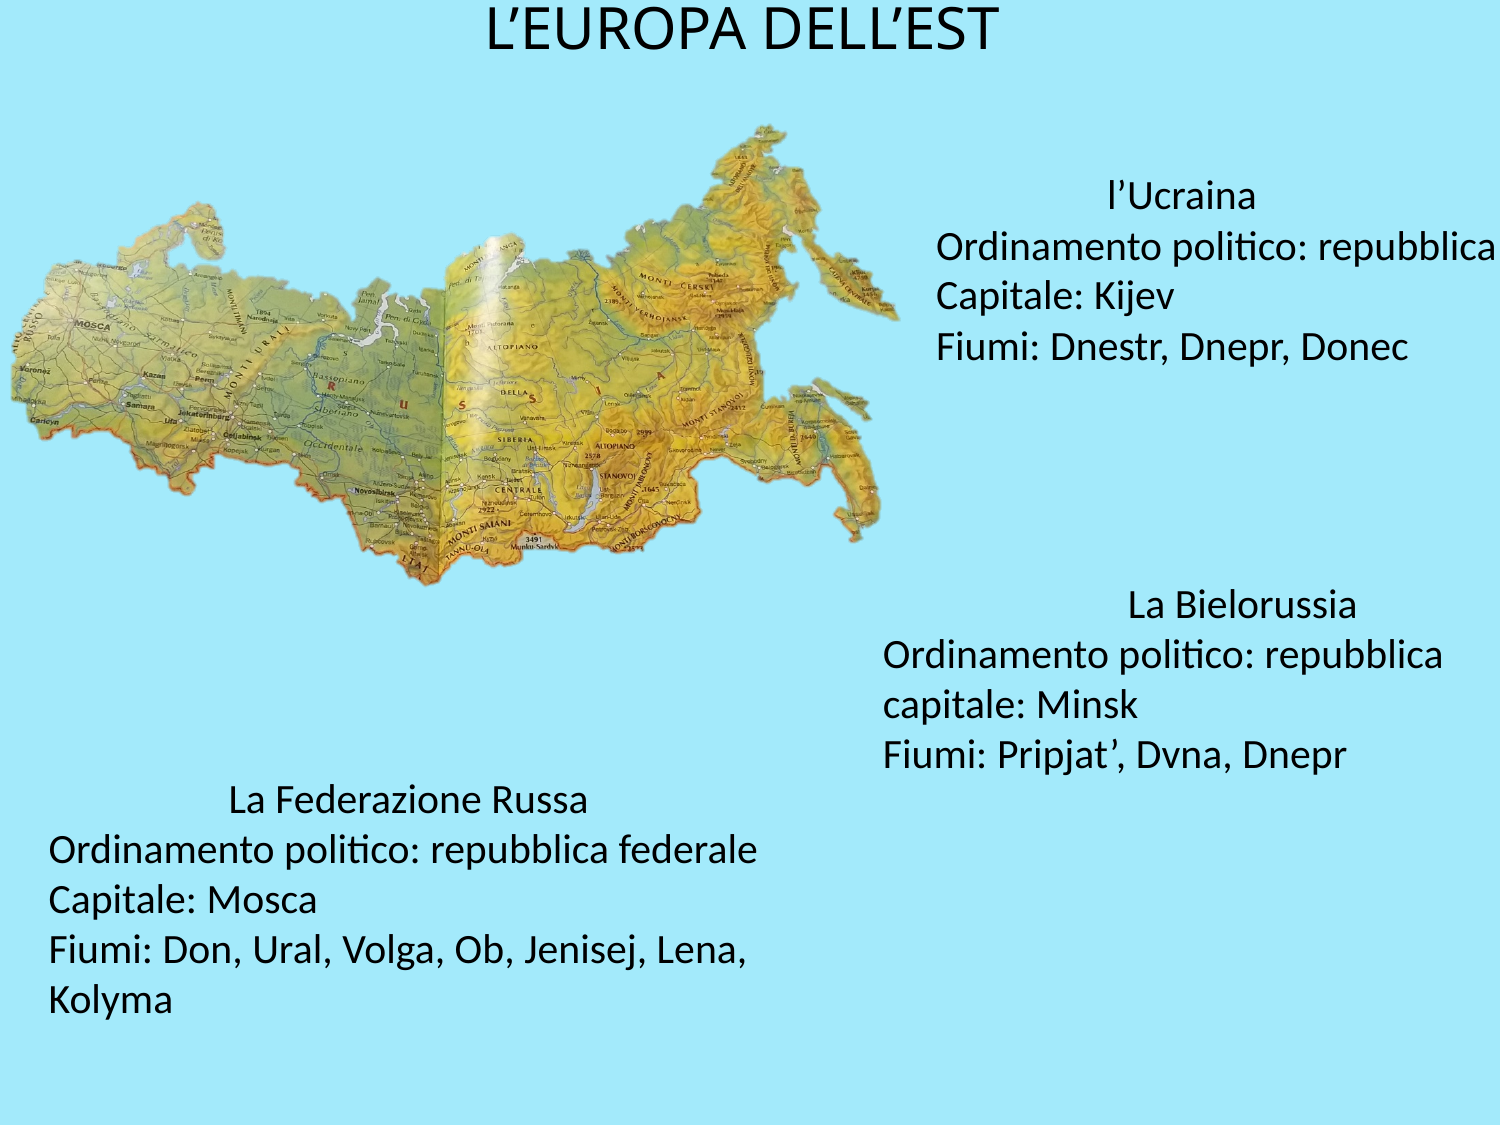

# L’EUROPA DELL’EST
 l’Ucraina
Ordinamento politico: repubblica
Capitale: Kijev
Fiumi: Dnestr, Dnepr, Donec
La Bielorussia
Ordinamento politico: repubblica
capitale: Minsk
Fiumi: Pripjat’, Dvna, Dnepr
La Federazione Russa
Ordinamento politico: repubblica federale
Capitale: Mosca
Fiumi: Don, Ural, Volga, Ob, Jenisej, Lena, Kolyma